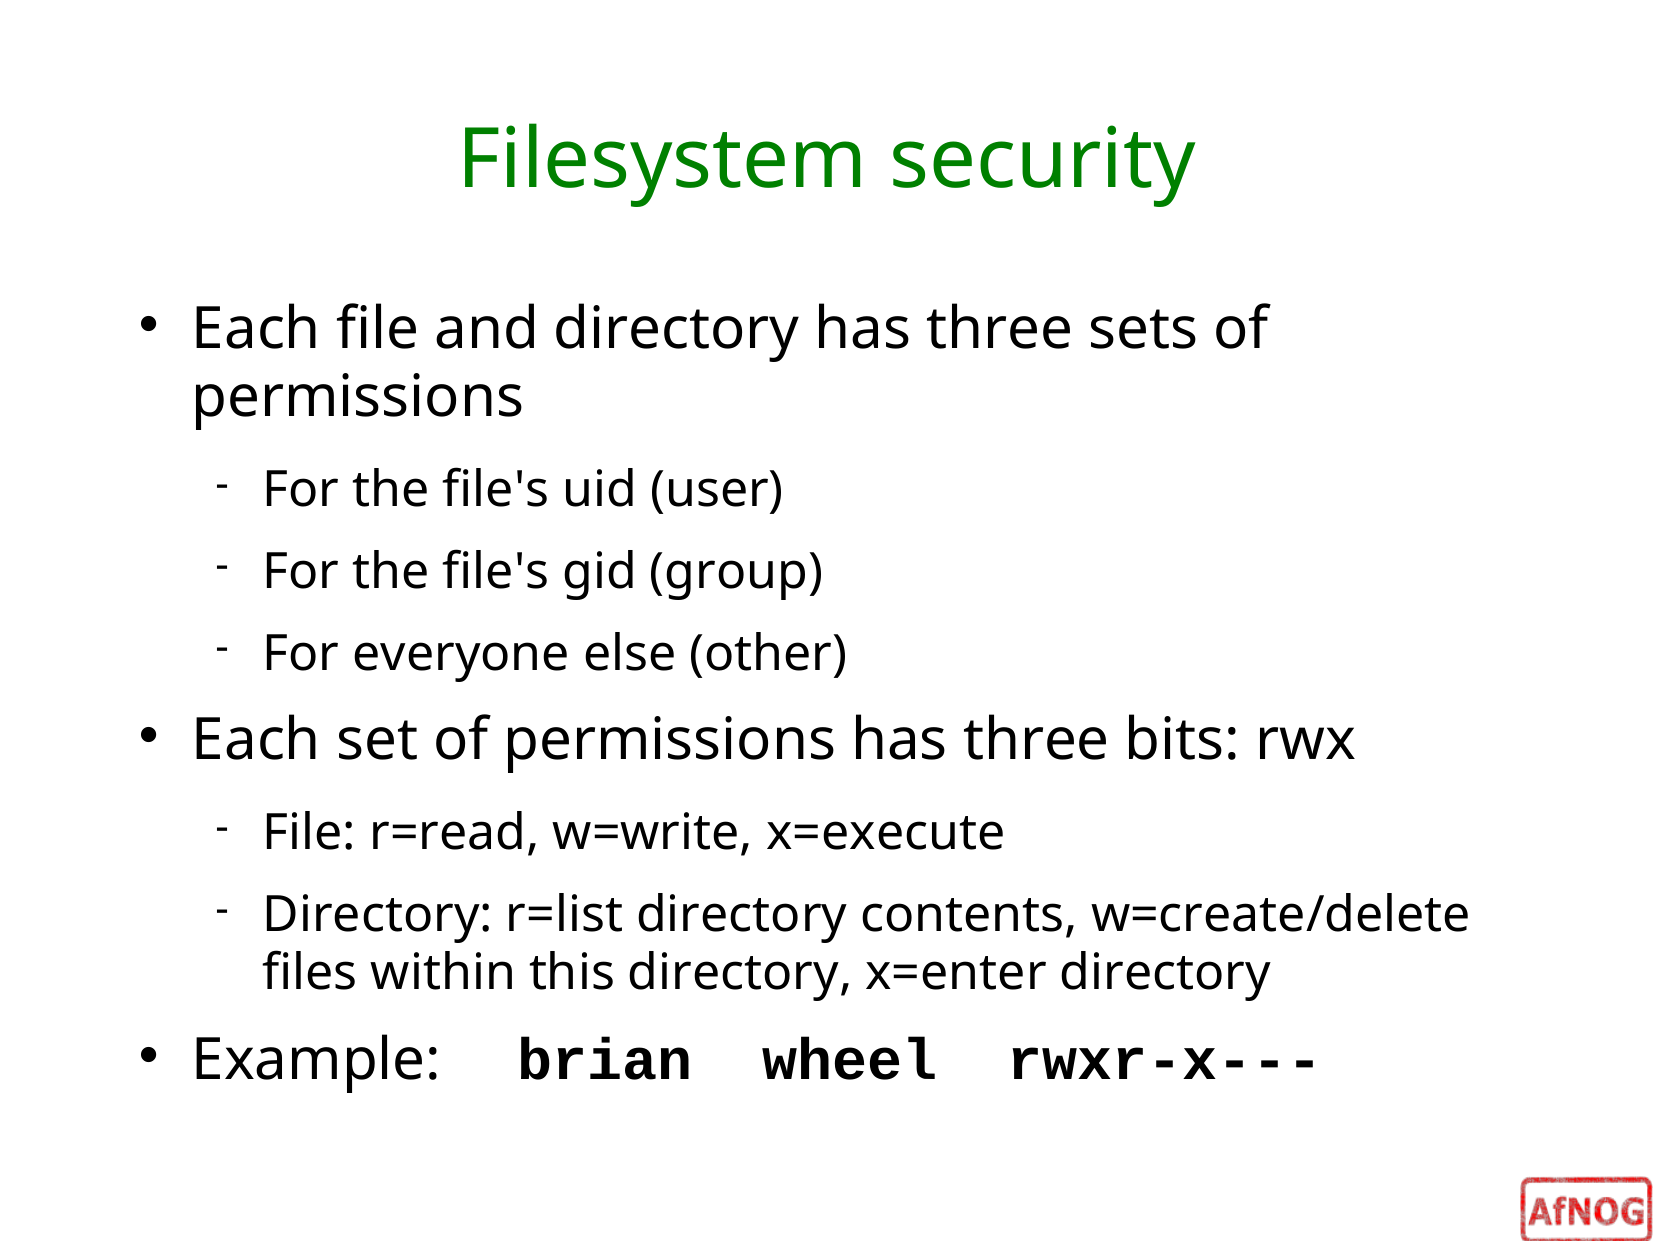

Filesystem security
Each file and directory has three sets of permissions
For the file's uid (user)
For the file's gid (group)
For everyone else (other)
Each set of permissions has three bits: rwx
File: r=read, w=write, x=execute
Directory: r=list directory contents, w=create/delete files within this directory, x=enter directory
Example: brian wheel rwxr-x---